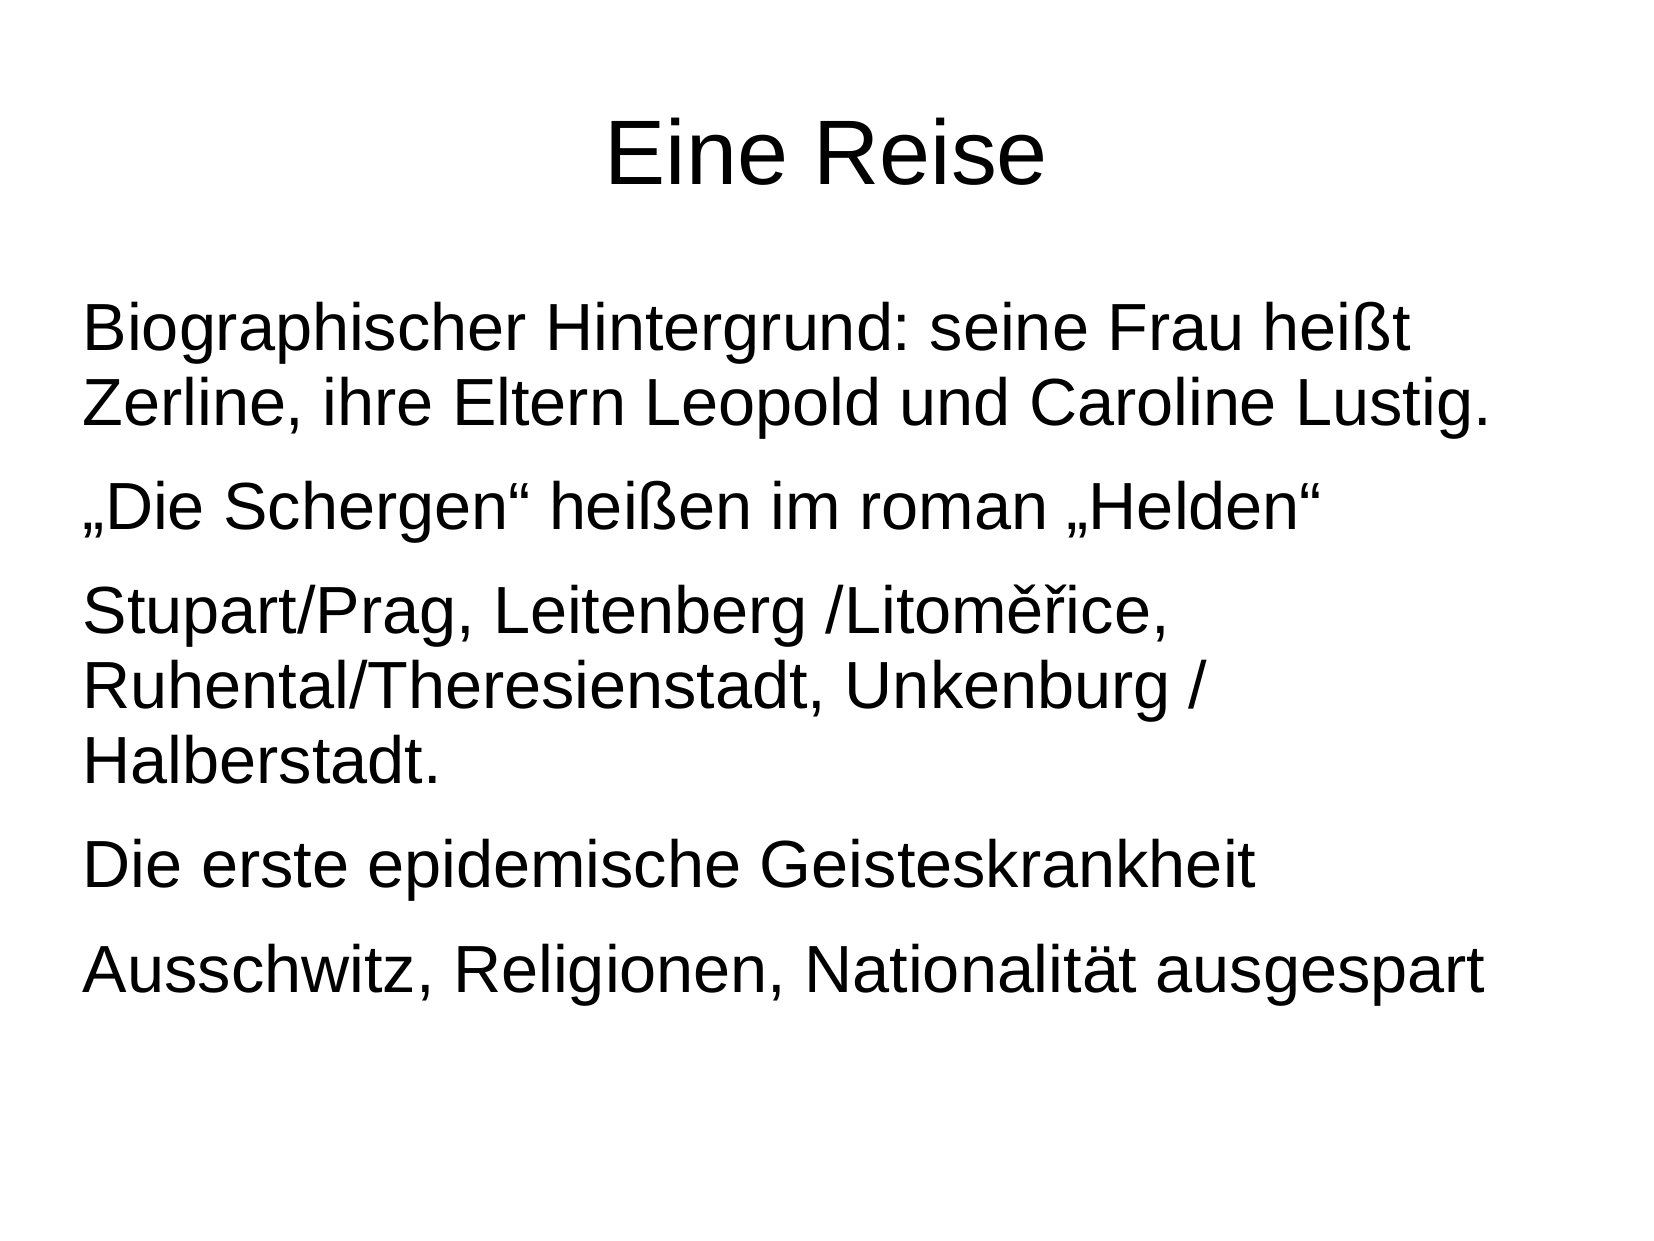

# Eine Reise
Biographischer Hintergrund: seine Frau heißt Zerline, ihre Eltern Leopold und Caroline Lustig.
„Die Schergen“ heißen im roman „Helden“
Stupart/Prag, Leitenberg /Litoměřice, Ruhental/Theresienstadt, Unkenburg / Halberstadt.
Die erste epidemische Geisteskrankheit
Ausschwitz, Religionen, Nationalität ausgespart